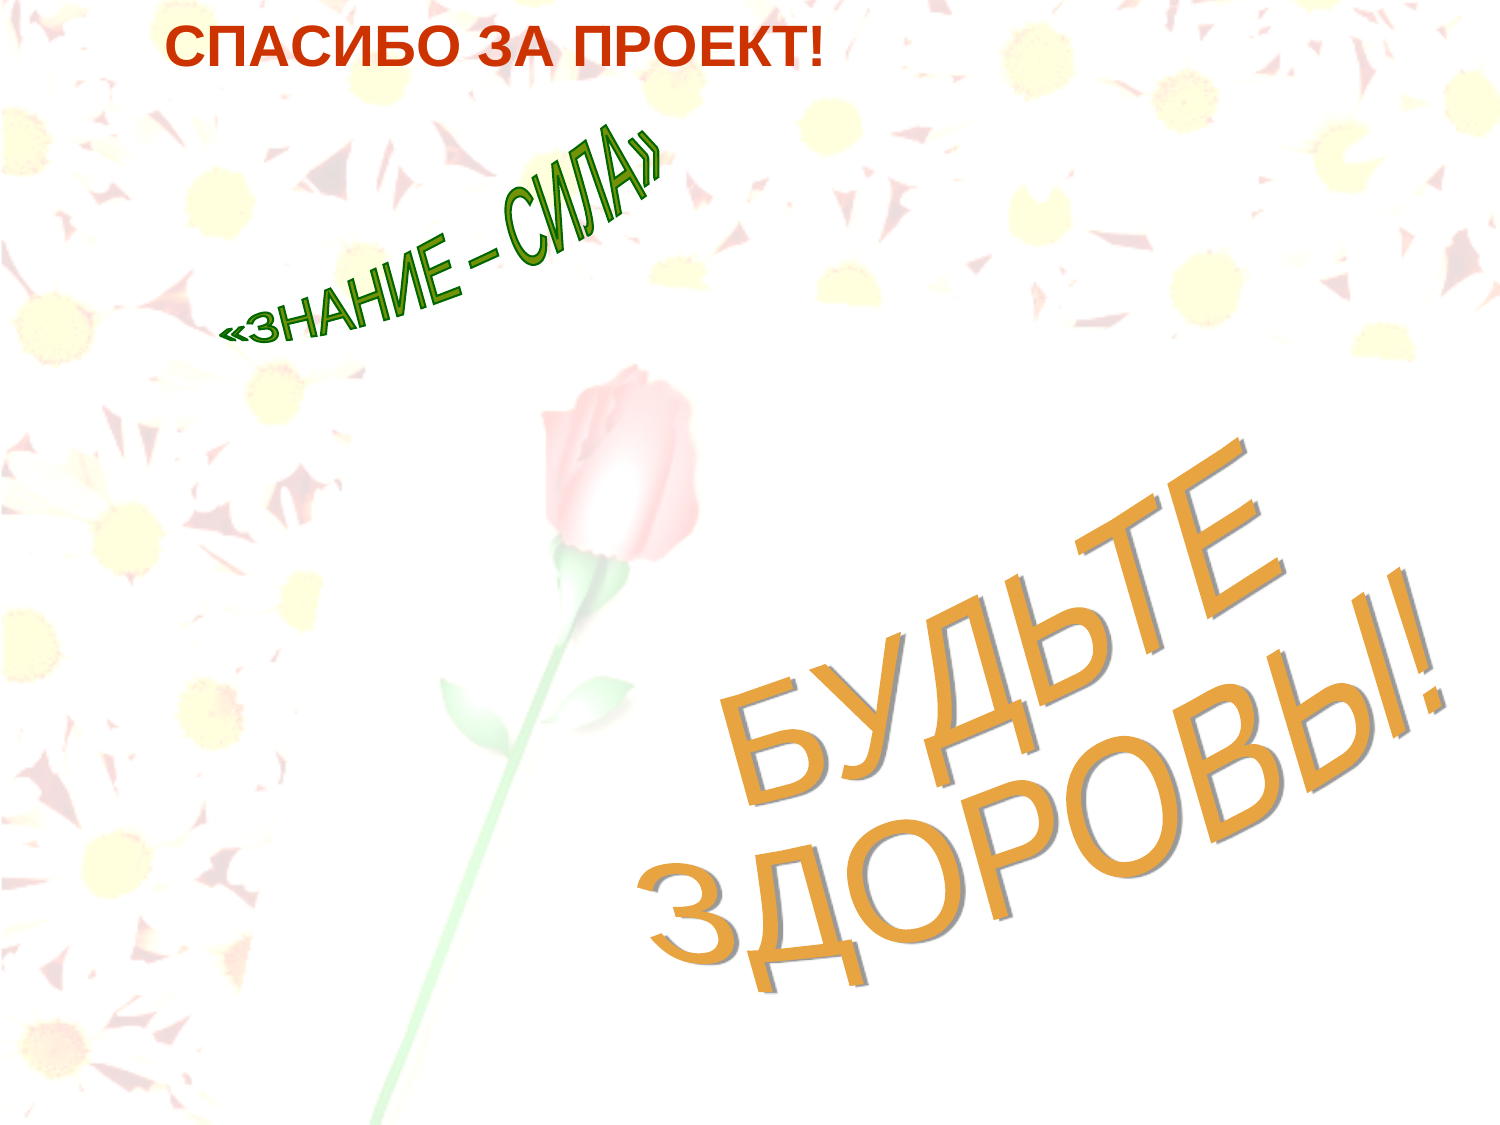

СПАСИБО ЗА ПРОЕКТ!
«ЗНАНИЕ – СИЛА»
БУДЬТЕ
ЗДОРОВЫ!